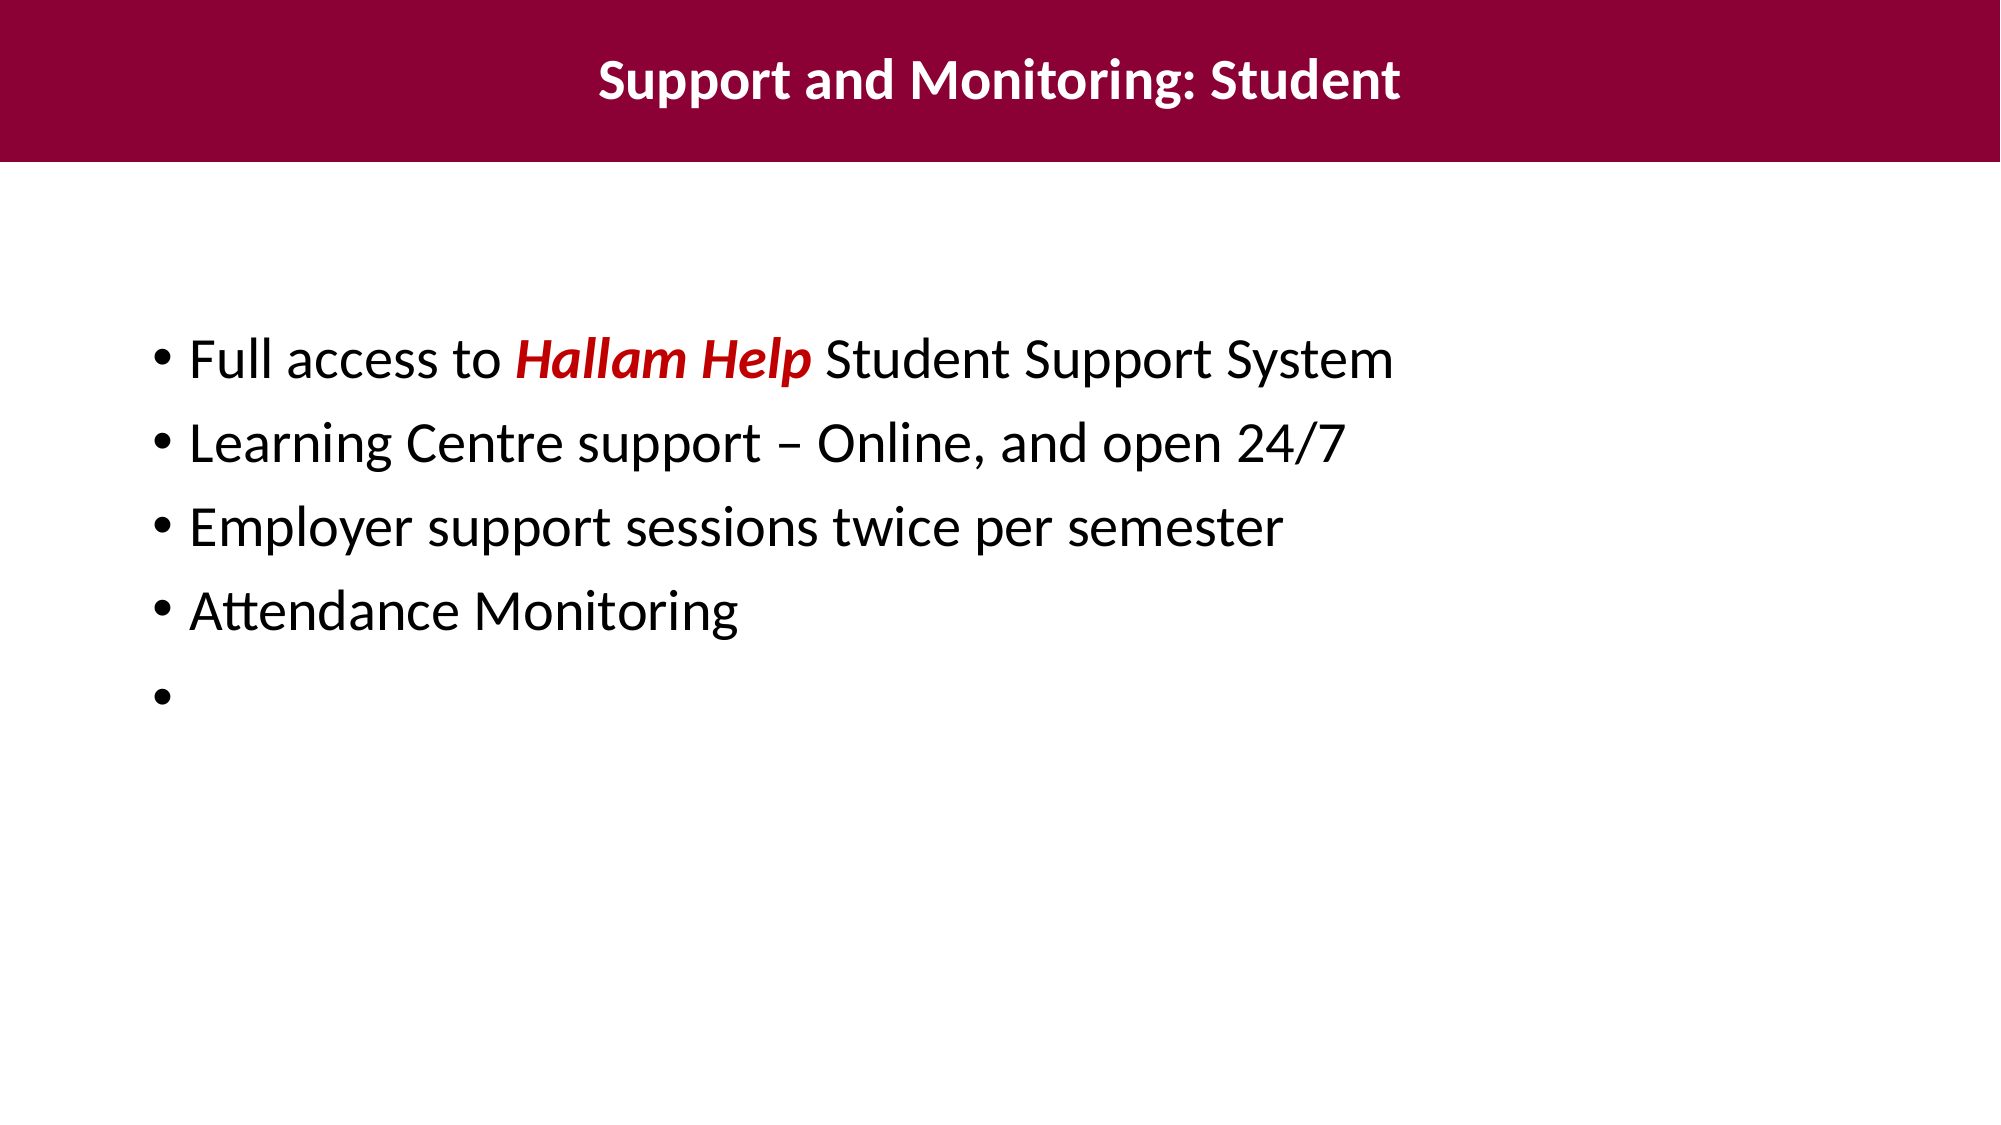

Support and Monitoring: Student
# Full access to Hallam Help Student Support System
Learning Centre support – Online, and open 24/7
Employer support sessions twice per semester
Attendance Monitoring